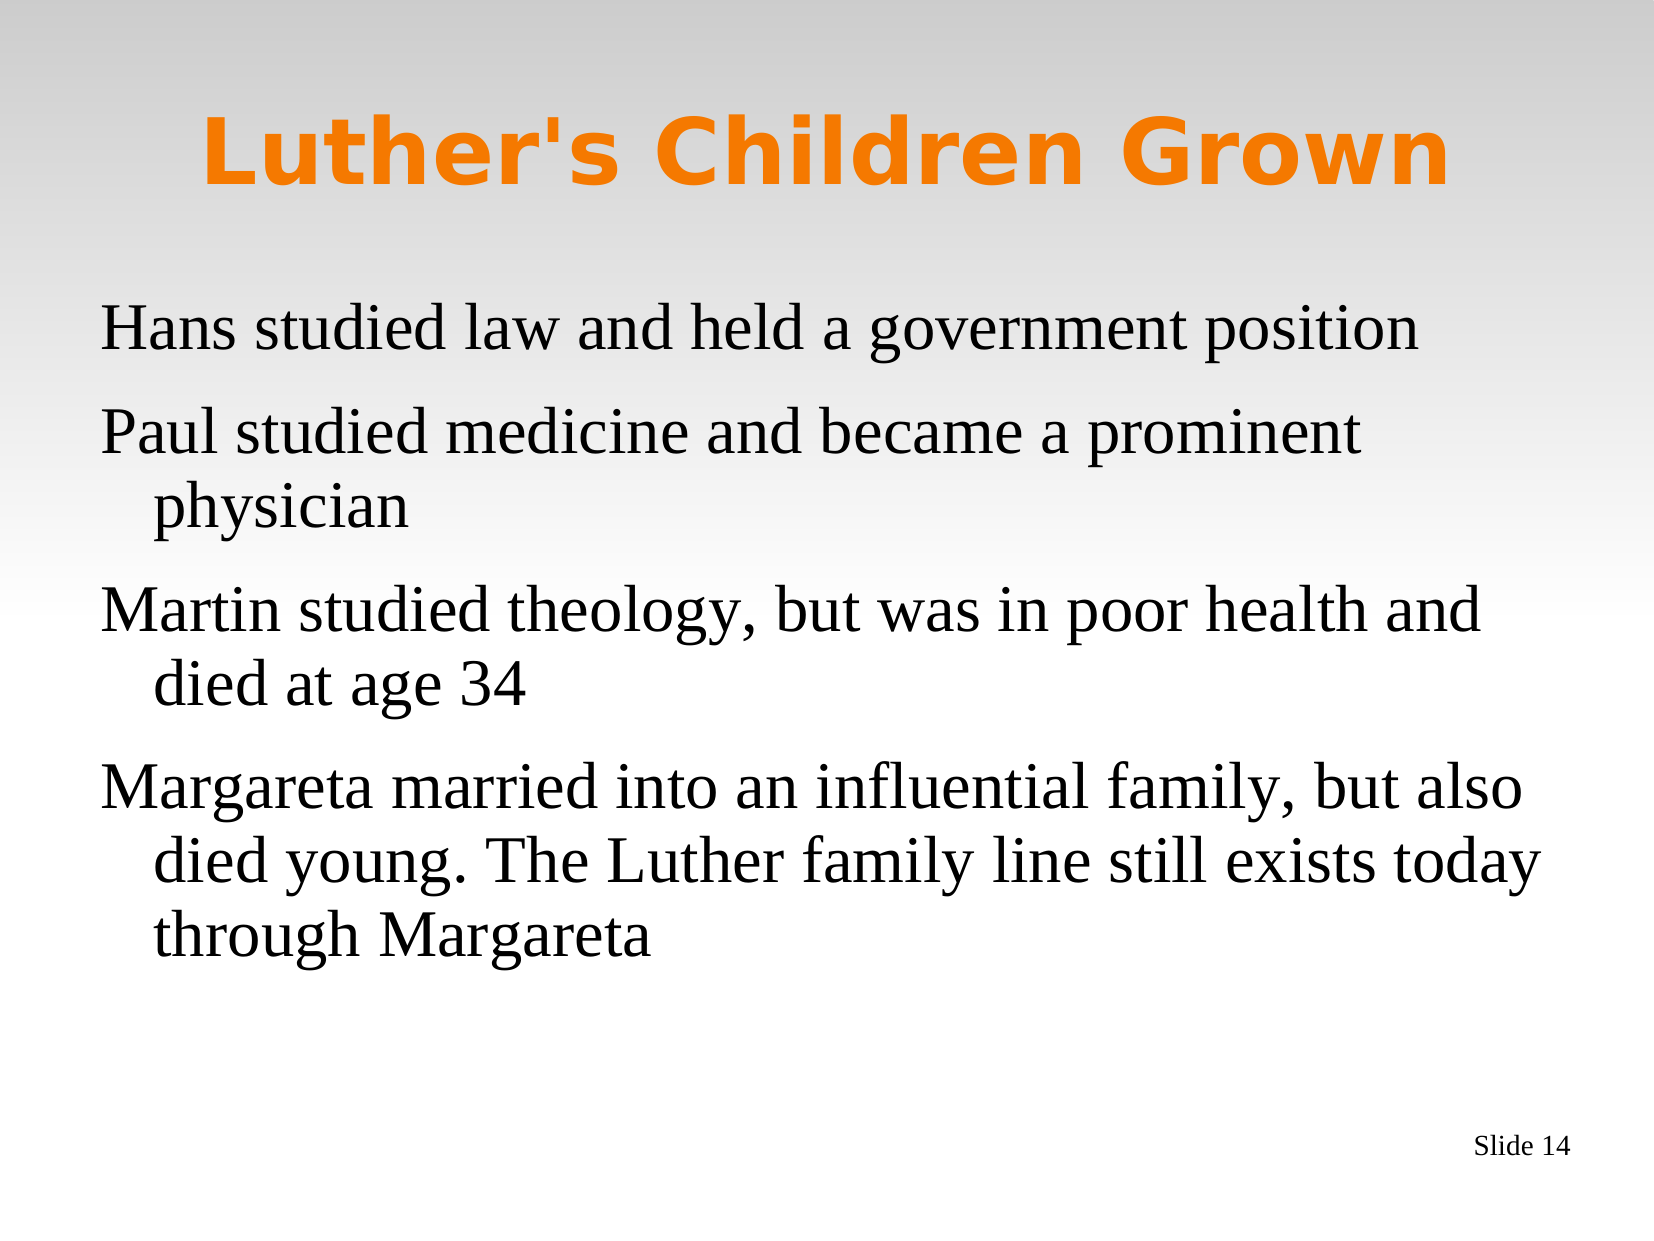

# Luther's Children Grown
Hans studied law and held a government position
Paul studied medicine and became a prominent physician
Martin studied theology, but was in poor health and died at age 34
Margareta married into an influential family, but also died young. The Luther family line still exists today through Margareta
14